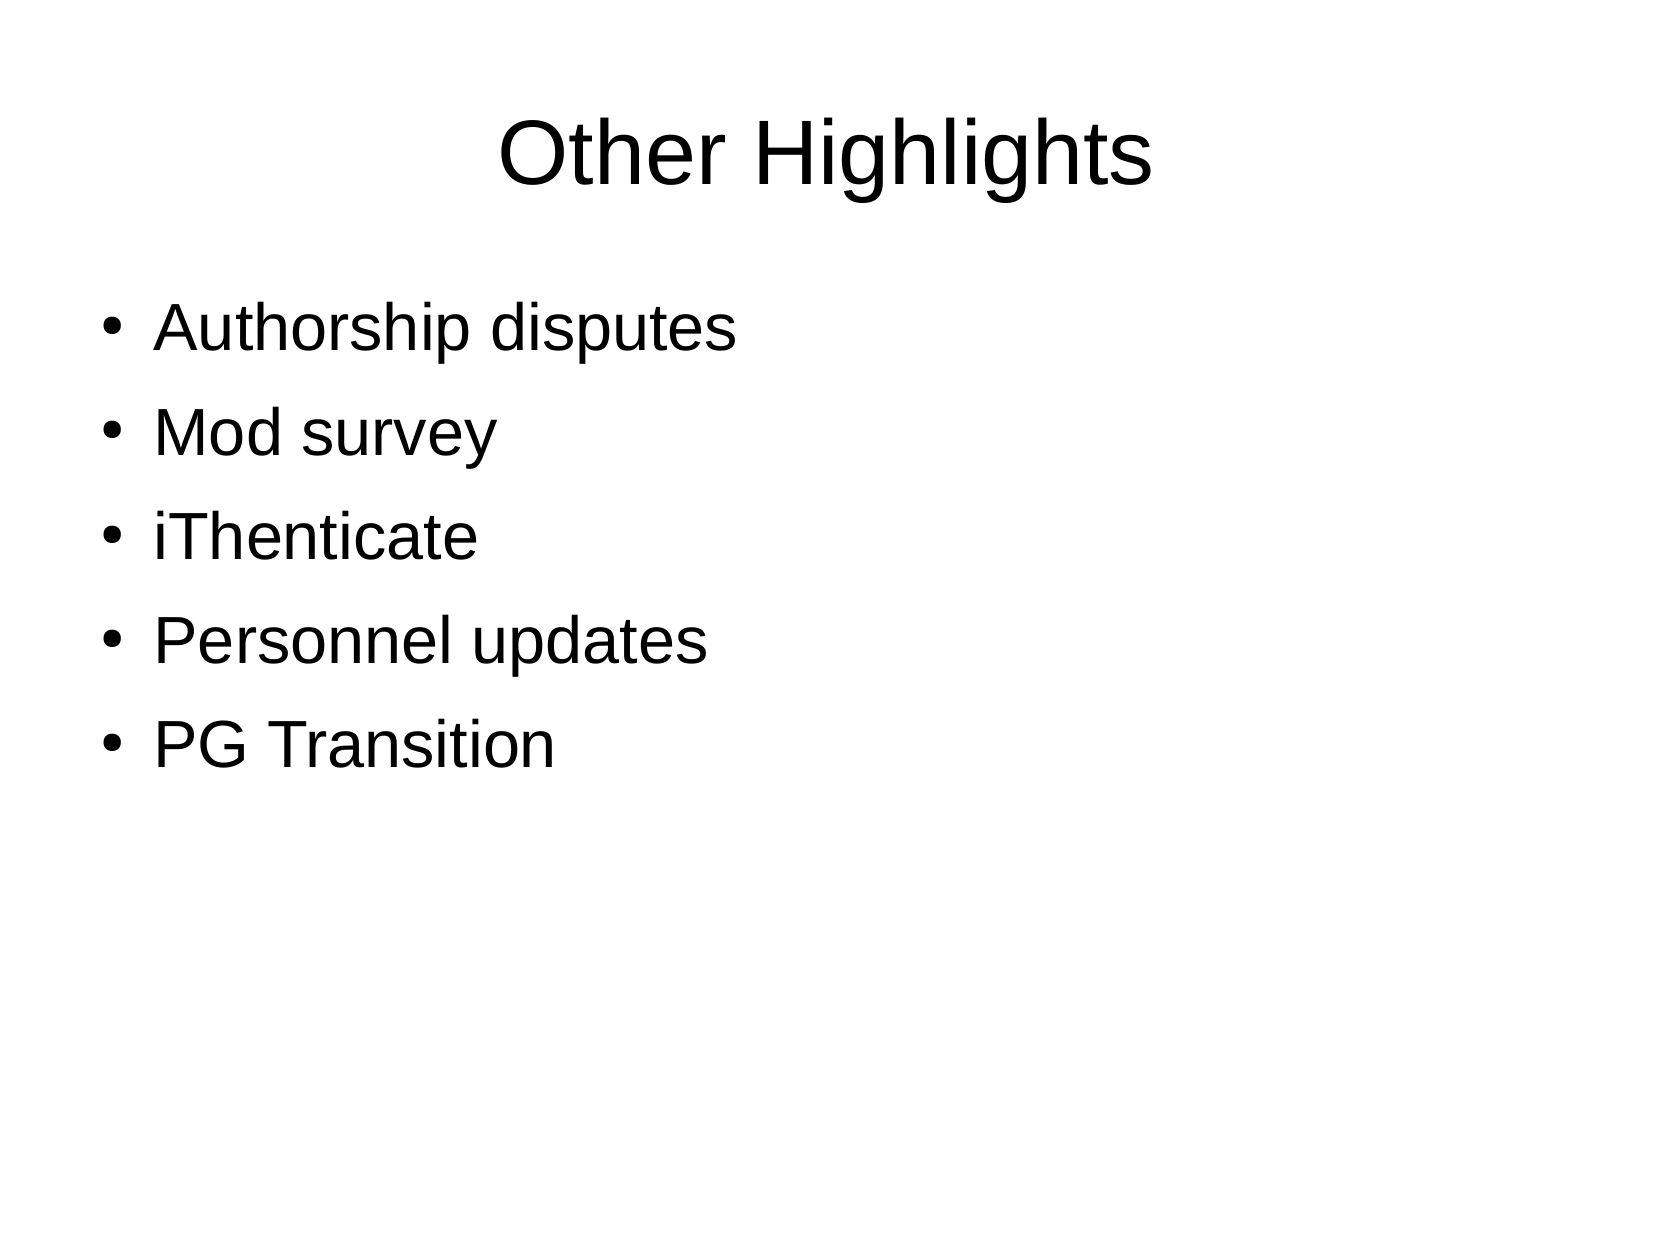

# Other Highlights
Authorship disputes
Mod survey
iThenticate
Personnel updates
PG Transition